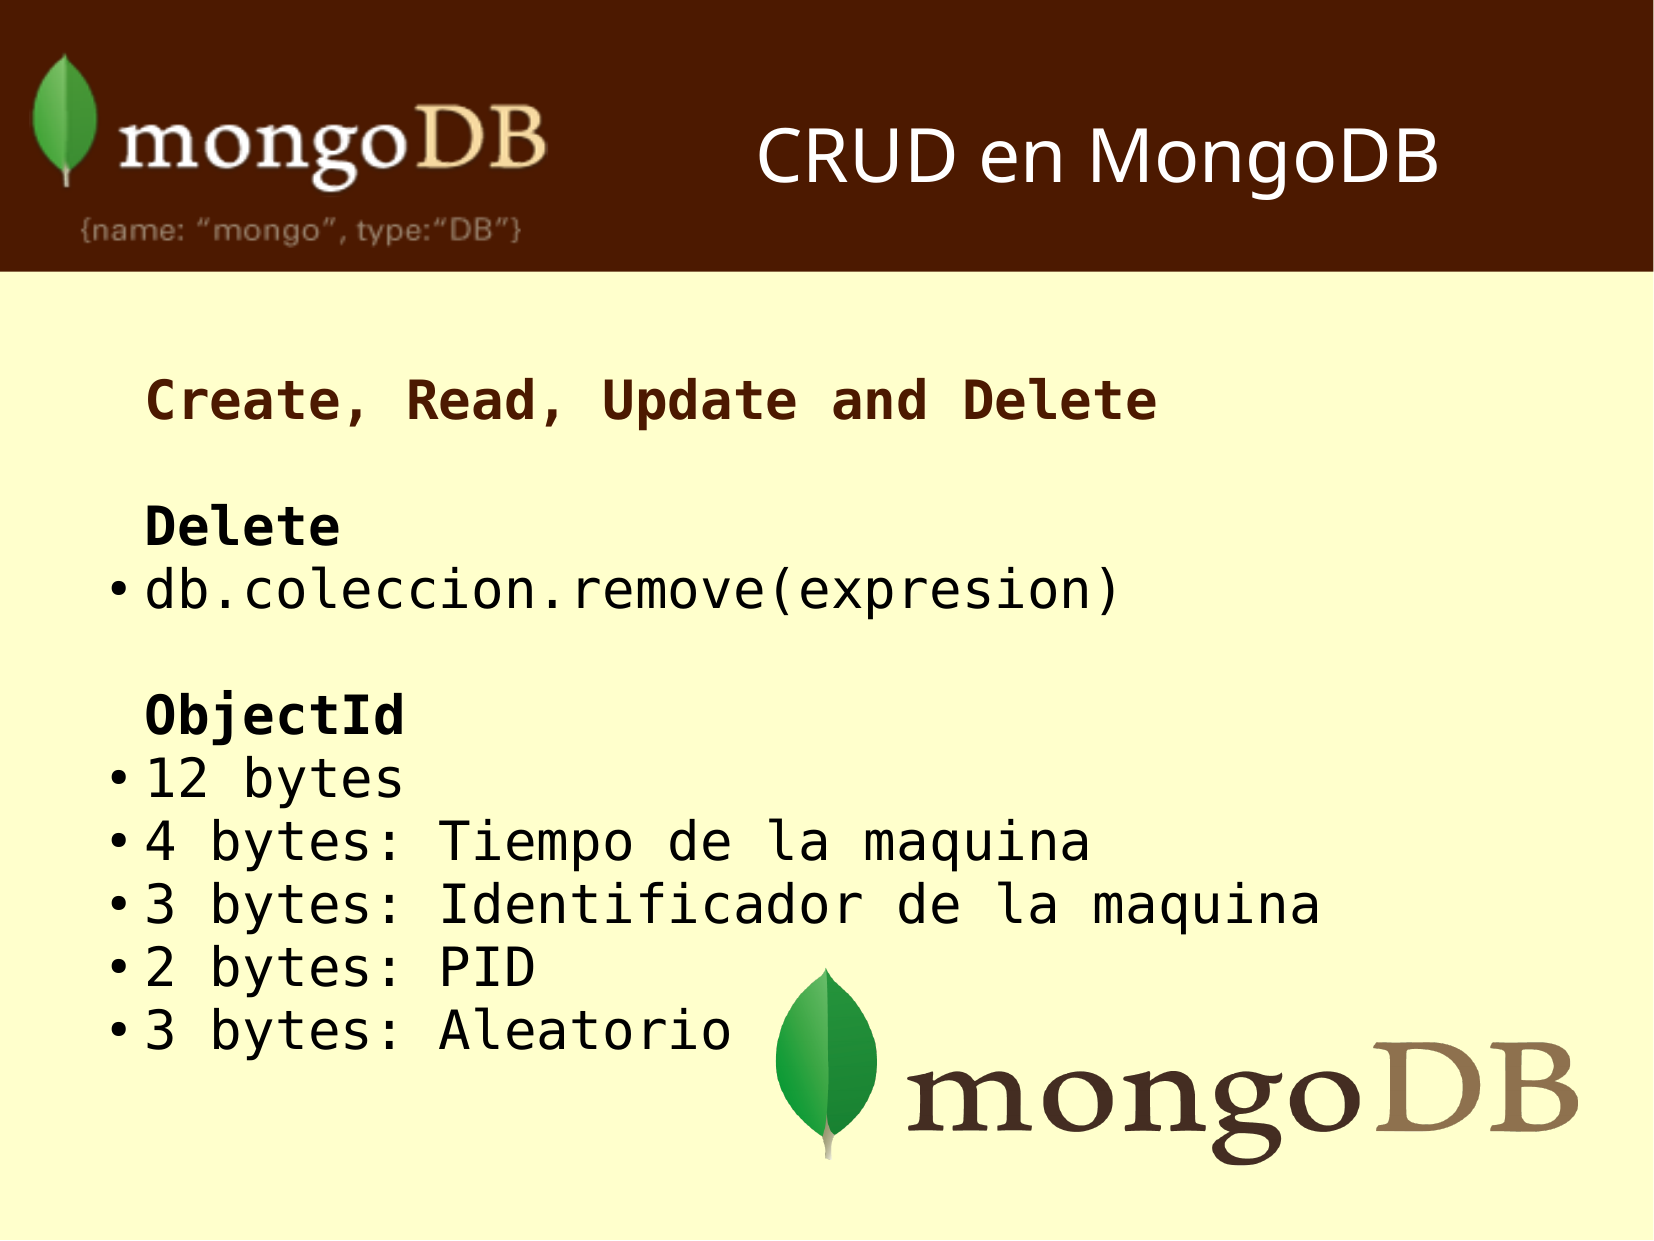

# CRUD en MongoDB
Create, Read, Update and Delete
Delete
db.coleccion.remove(expresion)
ObjectId
12 bytes
4 bytes: Tiempo de la maquina
3 bytes: Identificador de la maquina
2 bytes: PID
3 bytes: Aleatorio